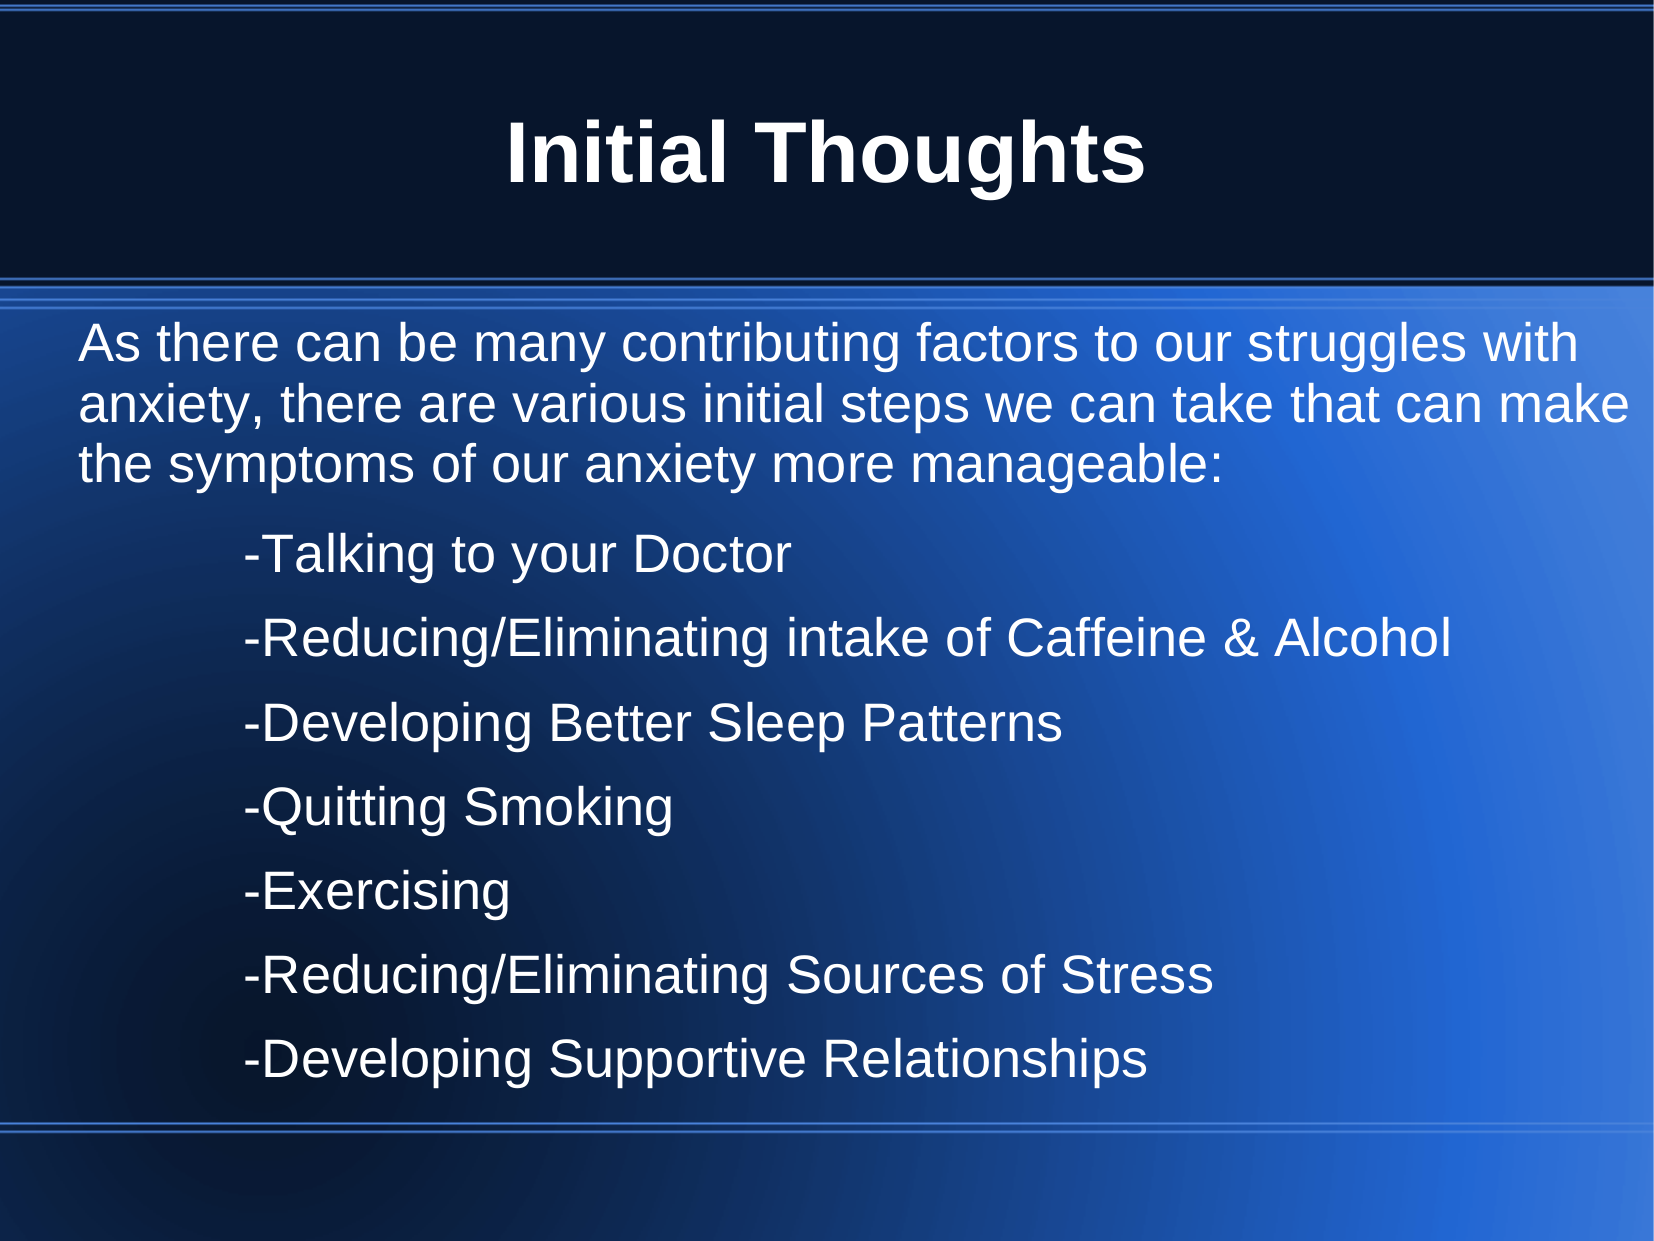

# Initial Thoughts
As there can be many contributing factors to our struggles with anxiety, there are various initial steps we can take that can make the symptoms of our anxiety more manageable:
-Talking to your Doctor
-Reducing/Eliminating intake of Caffeine & Alcohol
-Developing Better Sleep Patterns
-Quitting Smoking
-Exercising
-Reducing/Eliminating Sources of Stress
-Developing Supportive Relationships